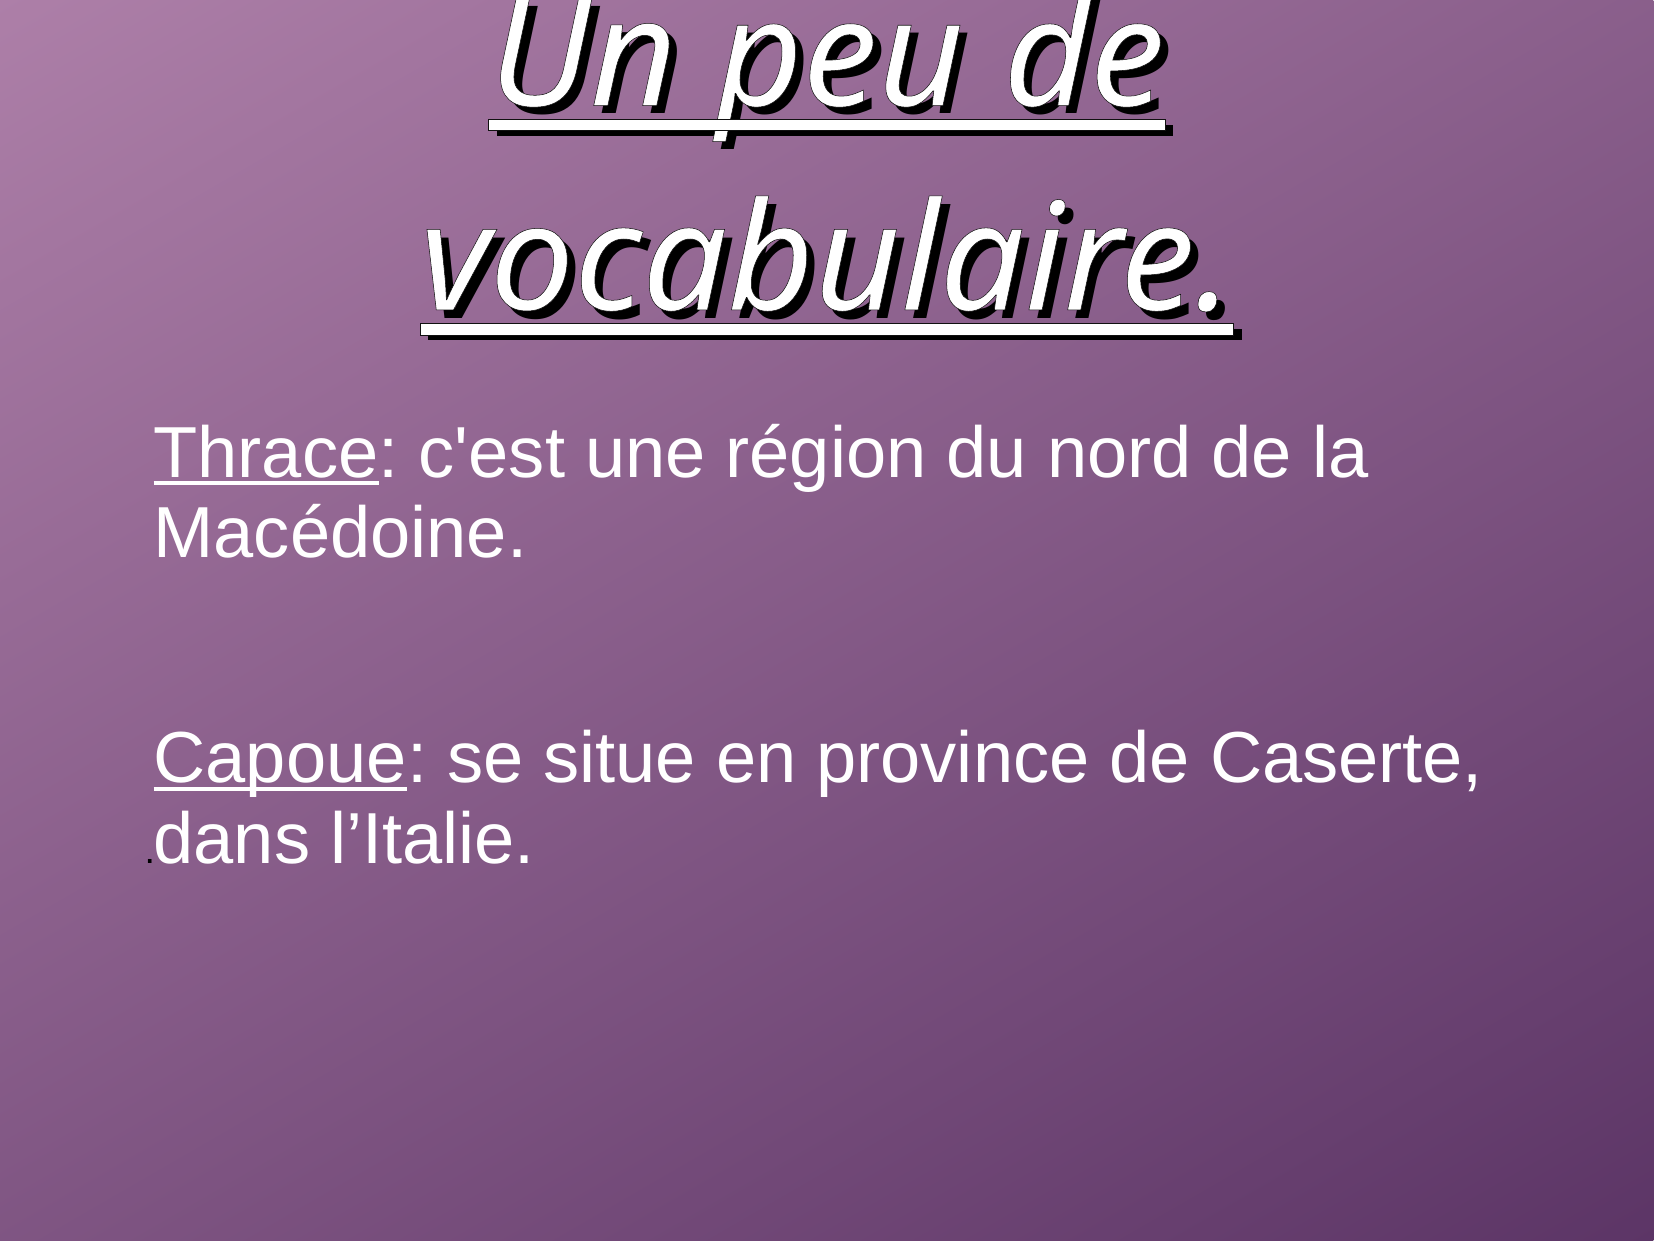

# Un peu de vocabulaire.
Thrace: c'est une région du nord de la Macédoine.
Capoue: se situe en province de Caserte, dans l’Italie.
.